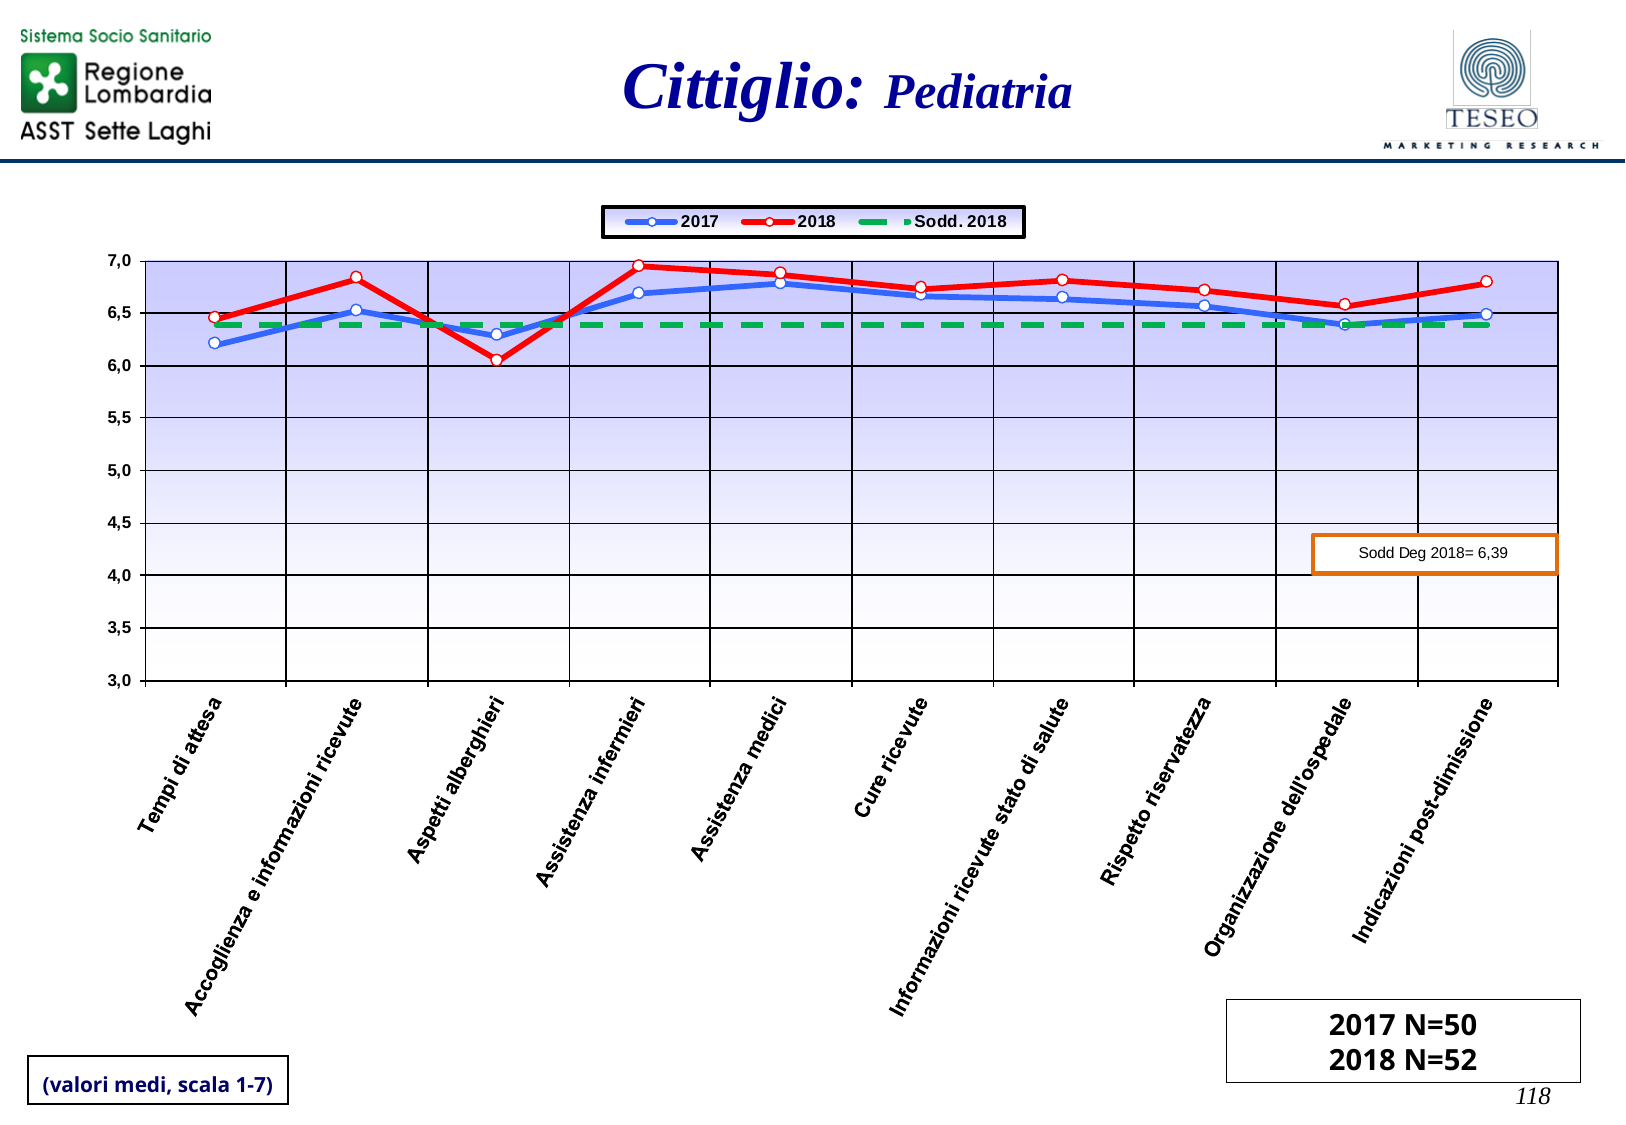

Cittiglio: Pediatria
2017 N=50
2018 N=52
(valori medi, scala 1-7)